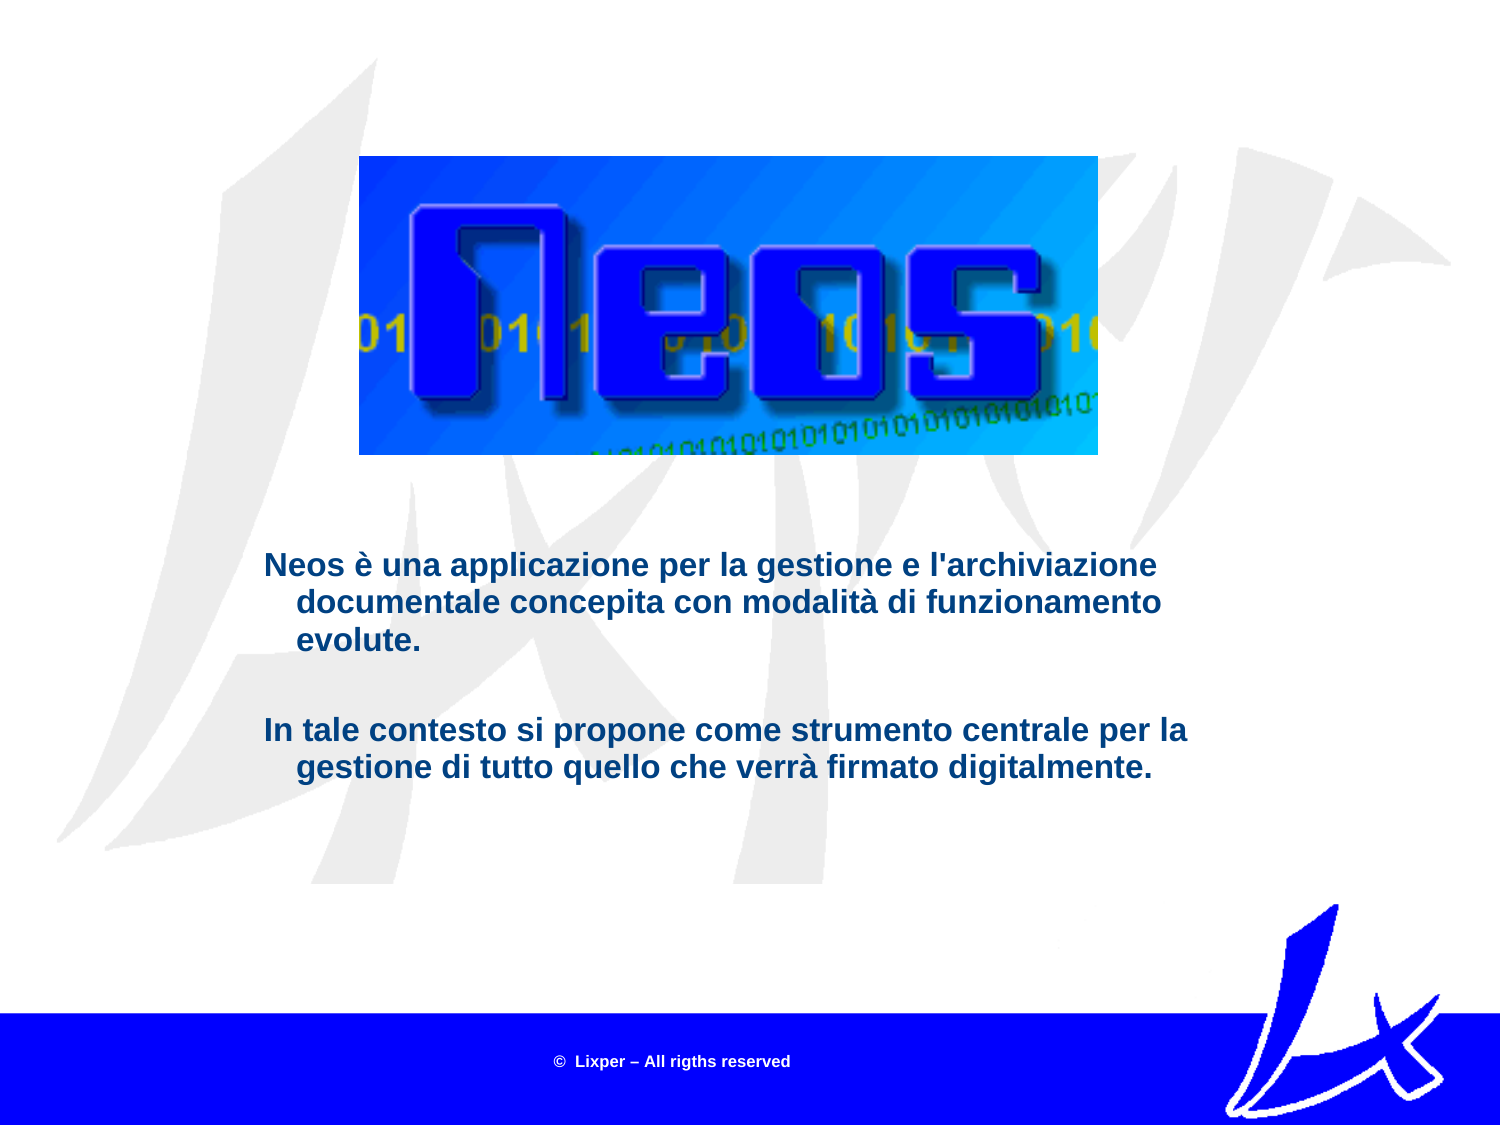

# Neos è una applicazione per la gestione e l'archiviazione documentale concepita con modalità di funzionamento evolute.
In tale contesto si propone come strumento centrale per la gestione di tutto quello che verrà firmato digitalmente.